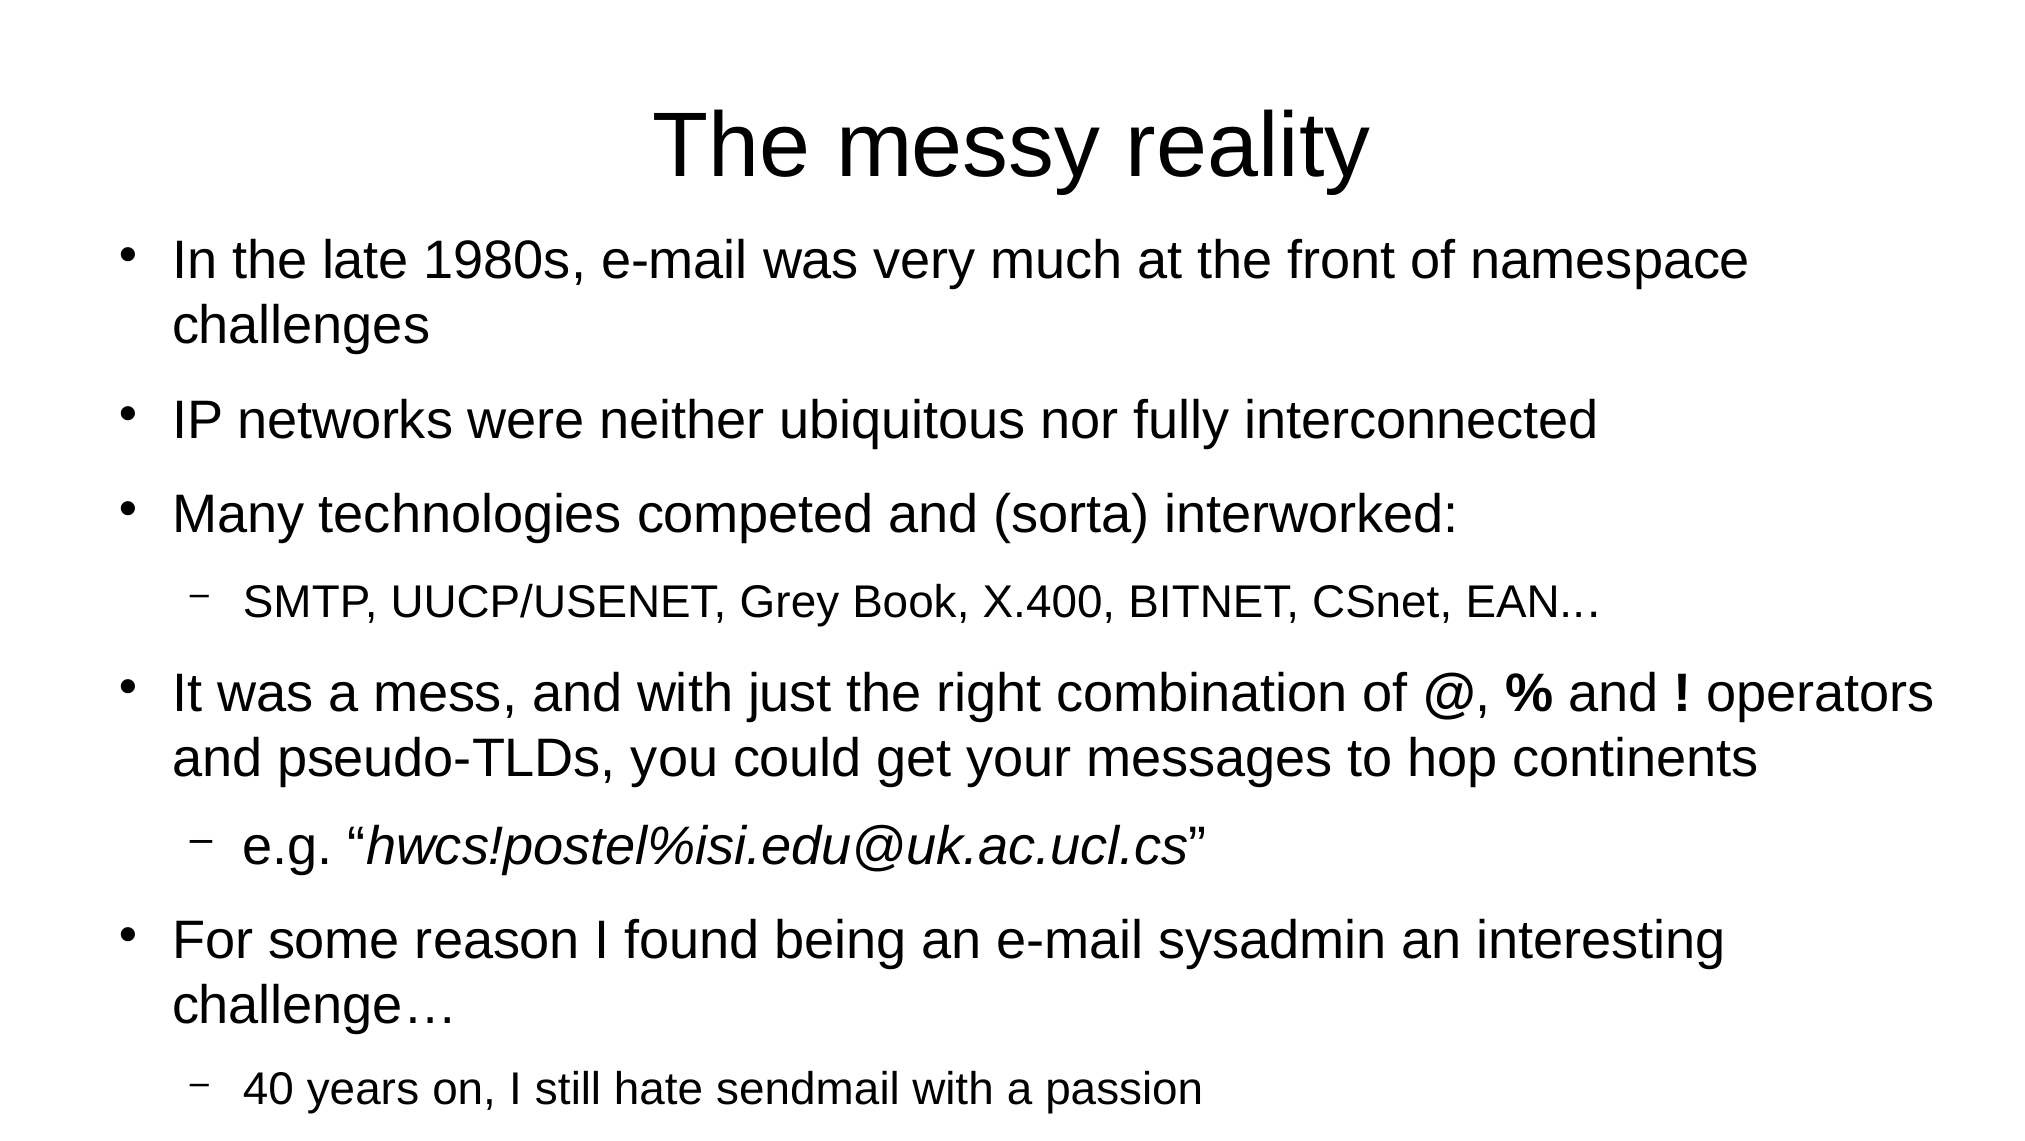

# The messy reality
In the late 1980s, e-mail was very much at the front of namespace challenges
IP networks were neither ubiquitous nor fully interconnected
Many technologies competed and (sorta) interworked:
SMTP, UUCP/USENET, Grey Book, X.400, BITNET, CSnet, EAN...
It was a mess, and with just the right combination of @, % and ! operators and pseudo-TLDs, you could get your messages to hop continents
e.g. “hwcs!postel%isi.edu@uk.ac.ucl.cs”
For some reason I found being an e-mail sysadmin an interesting challenge…
40 years on, I still hate sendmail with a passion